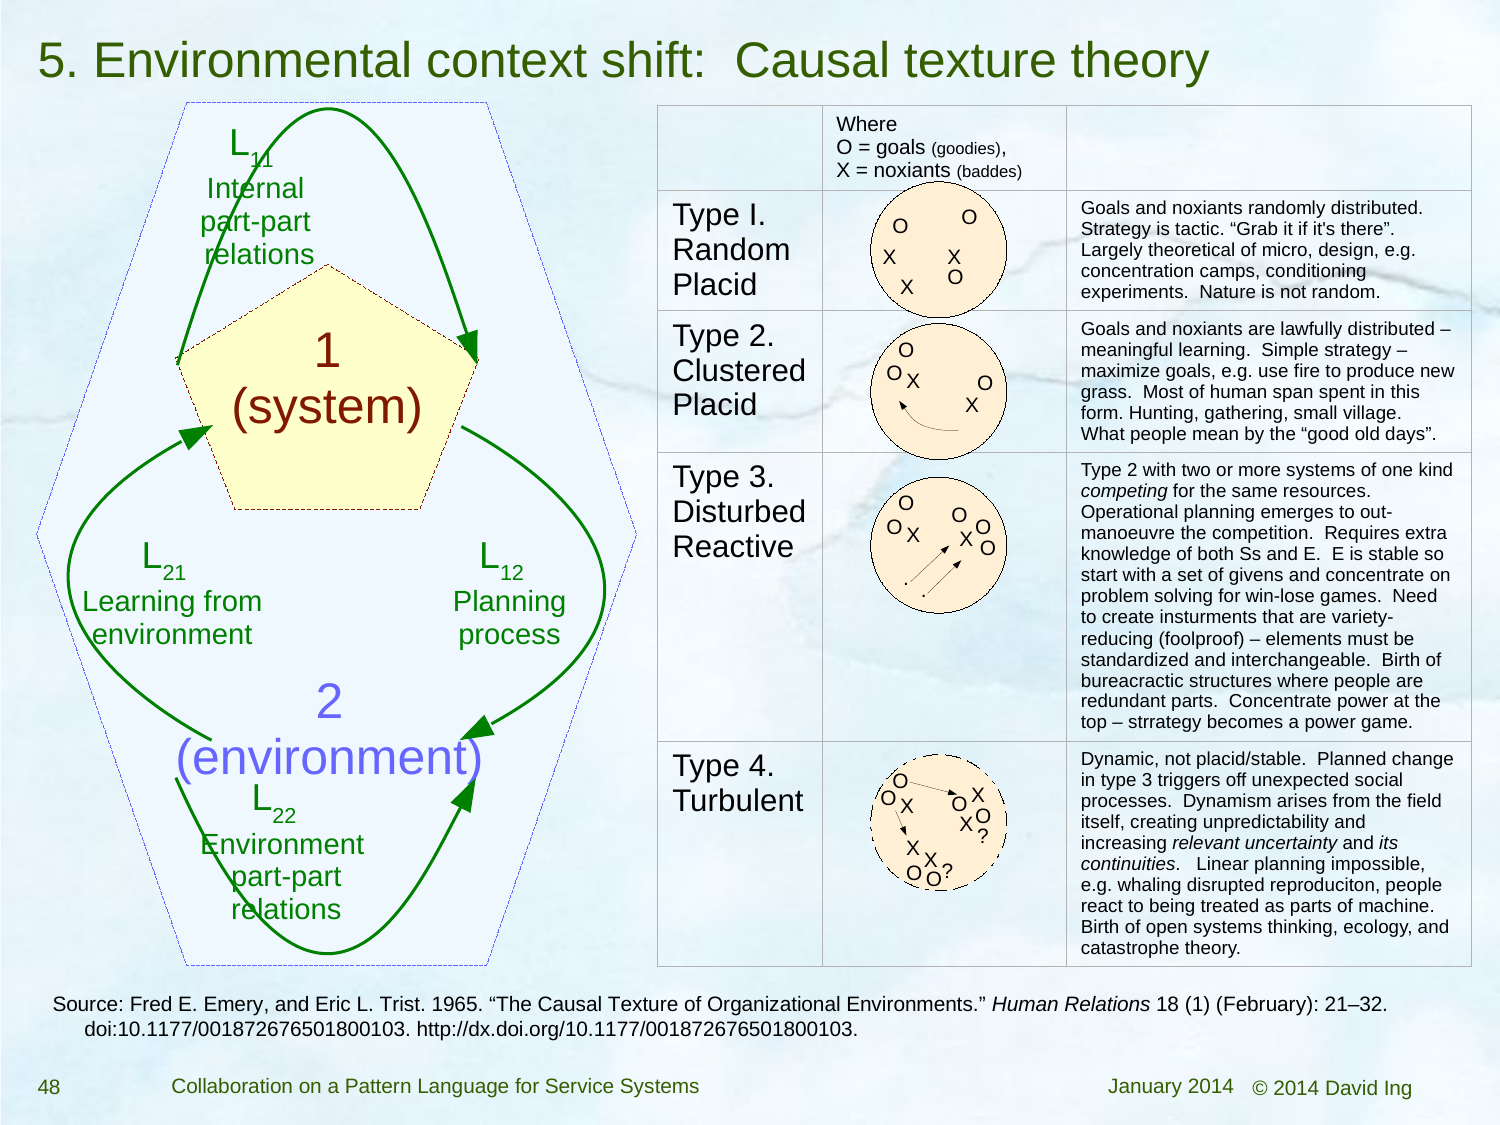

# 5. Environmental context shift: Causal texture theory
2
(environment)
| | Where O = goals (goodies), X = noxiants (baddes) | |
| --- | --- | --- |
| Type I. Random Placid | | Goals and noxiants randomly distributed. Strategy is tactic. “Grab it if it's there”. Largely theoretical of micro, design, e.g. concentration camps, conditioning experiments. Nature is not random. |
| Type 2. Clustered Placid | | Goals and noxiants are lawfully distributed – meaningful learning. Simple strategy – maximize goals, e.g. use fire to produce new grass. Most of human span spent in this form. Hunting, gathering, small village. What people mean by the “good old days”. |
| Type 3. Disturbed Reactive | | Type 2 with two or more systems of one kind competing for the same resources. Operational planning emerges to out-manoeuvre the competition. Requires extra knowledge of both Ss and E. E is stable so start with a set of givens and concentrate on problem solving for win-lose games. Need to create insturments that are variety-reducing (foolproof) – elements must be standardized and interchangeable. Birth of bureacractic structures where people are redundant parts. Concentrate power at the top – strrategy becomes a power game. |
| Type 4. Turbulent | | Dynamic, not placid/stable. Planned change in type 3 triggers off unexpected social processes. Dynamism arises from the field itself, creating unpredictability and increasing relevant uncertainty and its continuities. Linear planning impossible, e.g. whaling disrupted reproduciton, people react to being treated as parts of machine. Birth of open systems thinking, ecology, and catastrophe theory. |
L11
Internal
part-part
relations
O
O
X
X
O
1
(system)
X
O
O
X
O
X
O
O
O
O
X
X
L12
Planning process
L21
Learning from environment
O
.
.
O
L22
Environment
 part-part
 relations
X
O
O
X
O
X
?
X
X
?
O
O
Source: Fred E. Emery, and Eric L. Trist. 1965. “The Causal Texture of Organizational Environments.” Human Relations 18 (1) (February): 21–32. doi:10.1177/001872676501800103. http://dx.doi.org/10.1177/001872676501800103.
-
Collaboration on a Pattern Language for Service Systems
January 2014
48